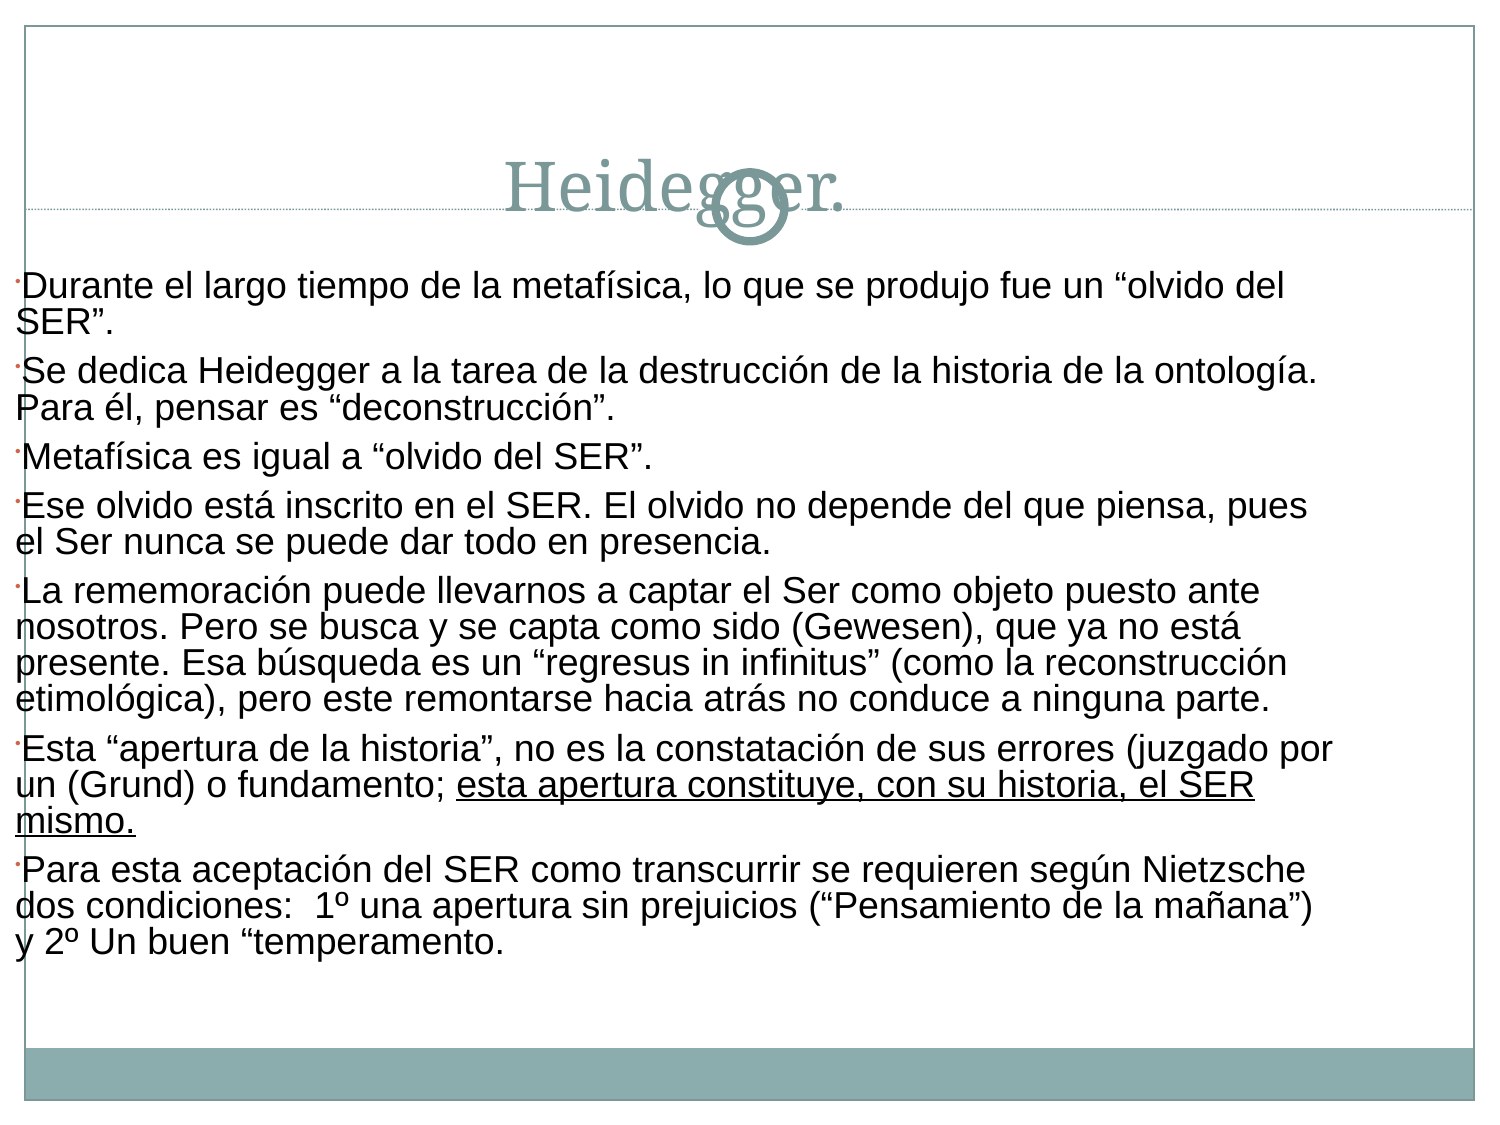

# Heidegger.
Durante el largo tiempo de la metafísica, lo que se produjo fue un “olvido del SER”.
Se dedica Heidegger a la tarea de la destrucción de la historia de la ontología. Para él, pensar es “deconstrucción”.
Metafísica es igual a “olvido del SER”.
Ese olvido está inscrito en el SER. El olvido no depende del que piensa, pues el Ser nunca se puede dar todo en presencia.
La rememoración puede llevarnos a captar el Ser como objeto puesto ante nosotros. Pero se busca y se capta como sido (Gewesen), que ya no está presente. Esa búsqueda es un “regresus in infinitus” (como la reconstrucción etimológica), pero este remontarse hacia atrás no conduce a ninguna parte.
Esta “apertura de la historia”, no es la constatación de sus errores (juzgado por un (Grund) o fundamento; esta apertura constituye, con su historia, el SER mismo.
Para esta aceptación del SER como transcurrir se requieren según Nietzsche dos condiciones: 1º una apertura sin prejuicios (“Pensamiento de la mañana”) y 2º Un buen “temperamento.